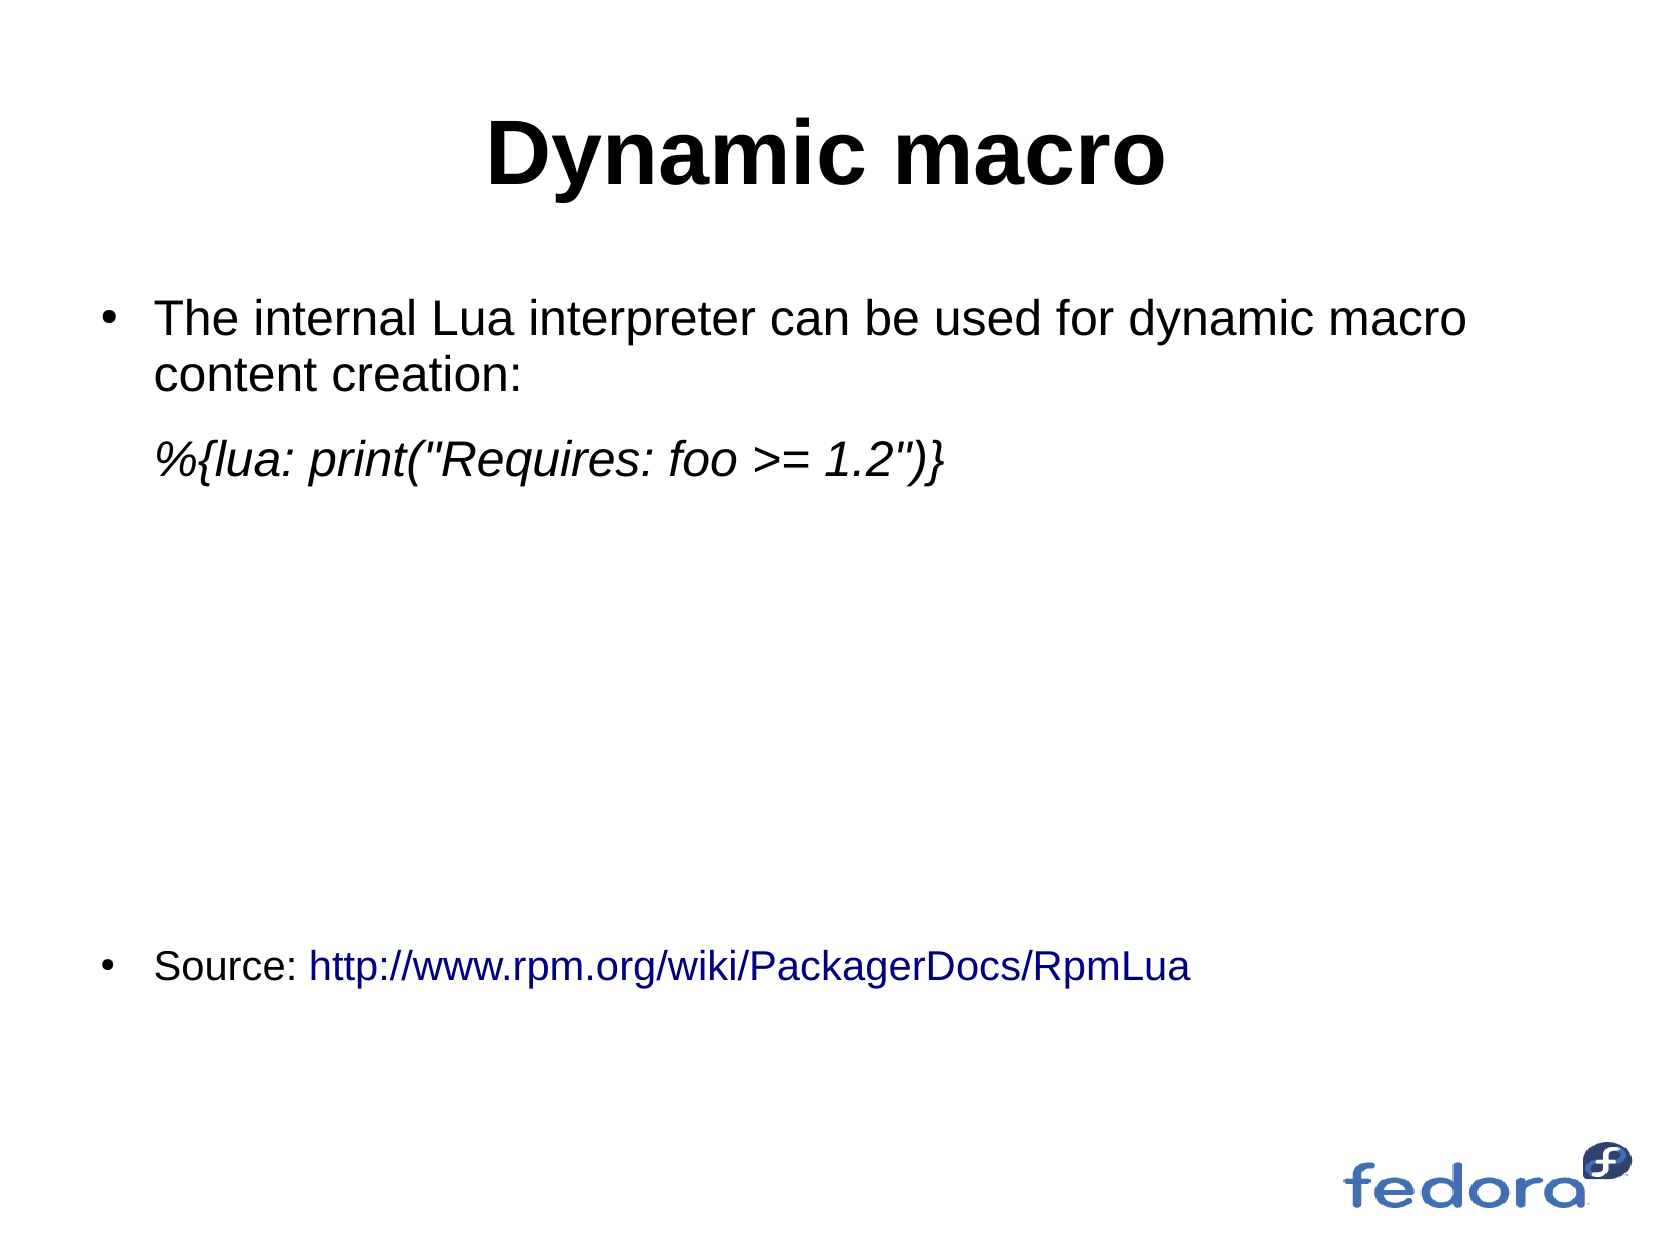

# Dynamic macro
The internal Lua interpreter can be used for dynamic macro content creation:
%{lua: print("Requires: foo >= 1.2")}
Source: http://www.rpm.org/wiki/PackagerDocs/RpmLua